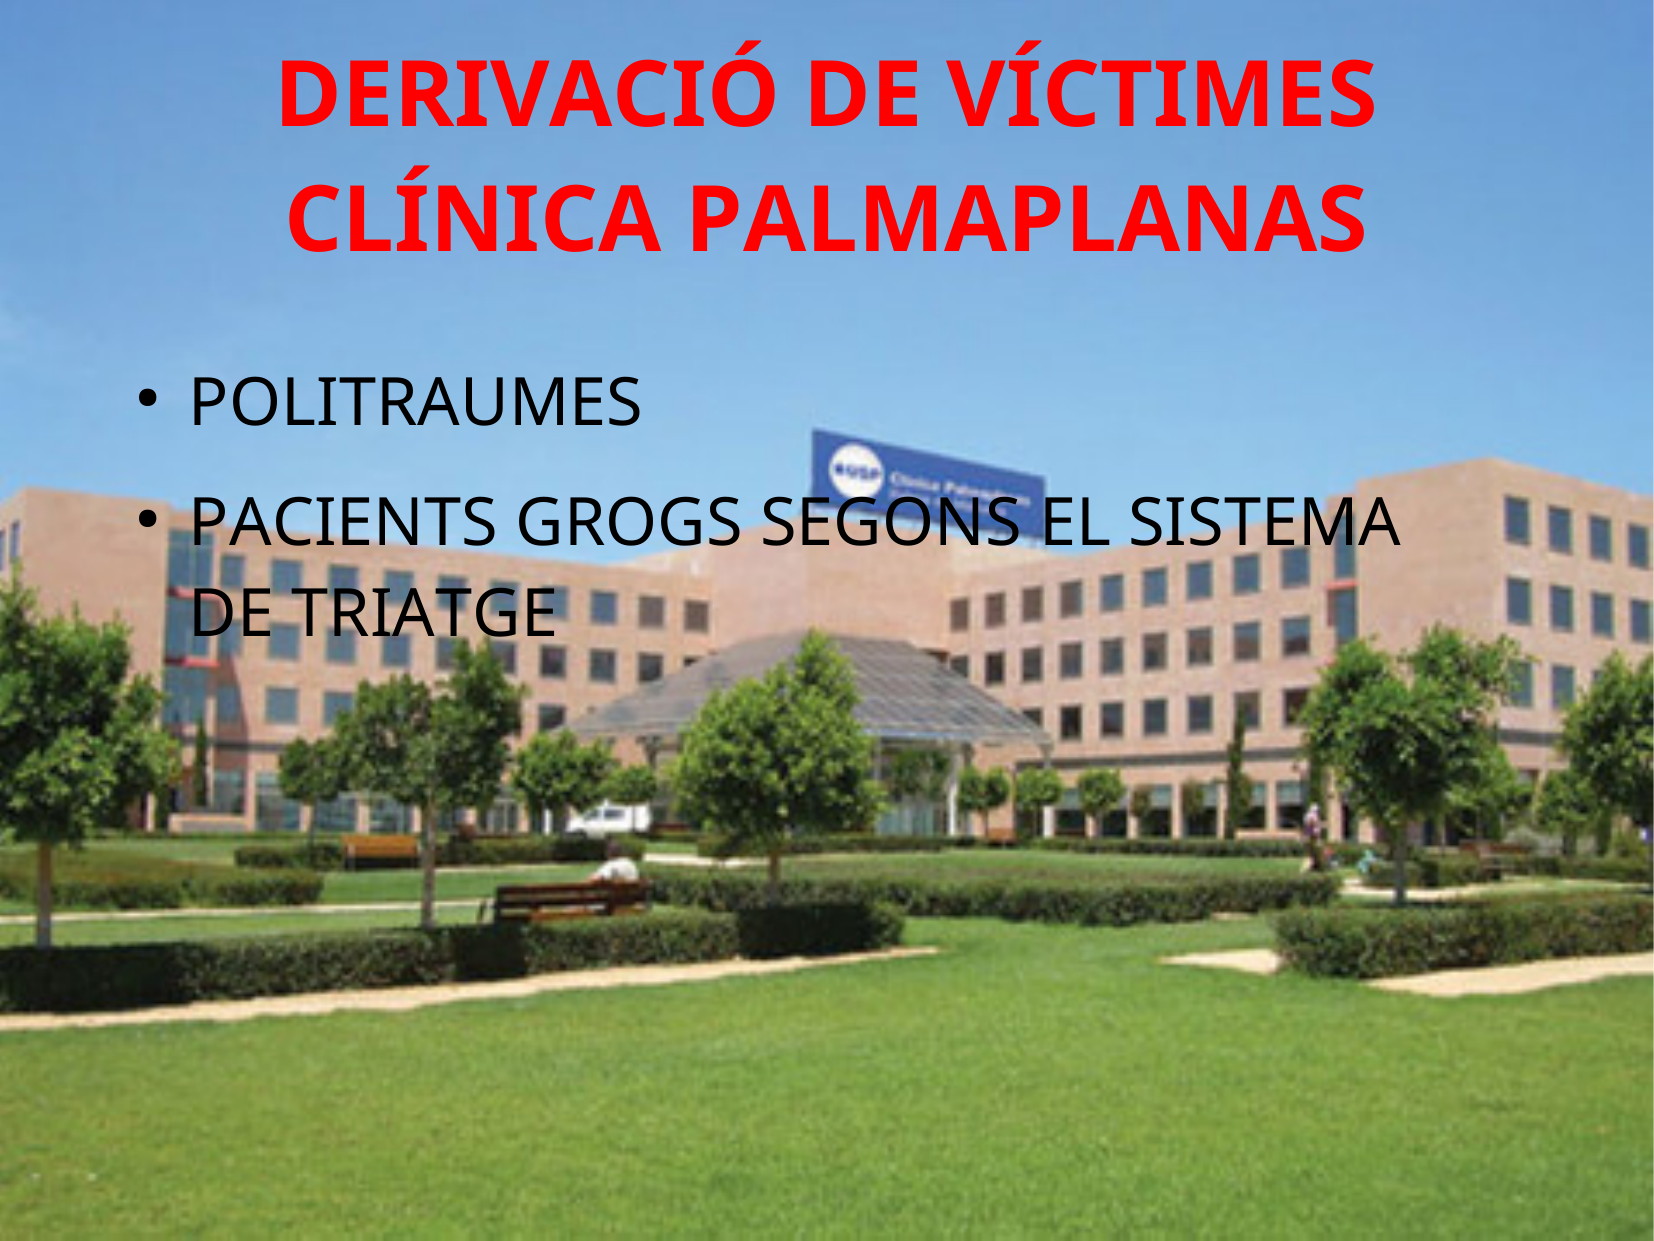

# DERIVACIÓ DE VÍCTIMES CLÍNICA PALMAPLANAS
POLITRAUMES
PACIENTS GROGS SEGONS EL SISTEMA DE TRIATGE